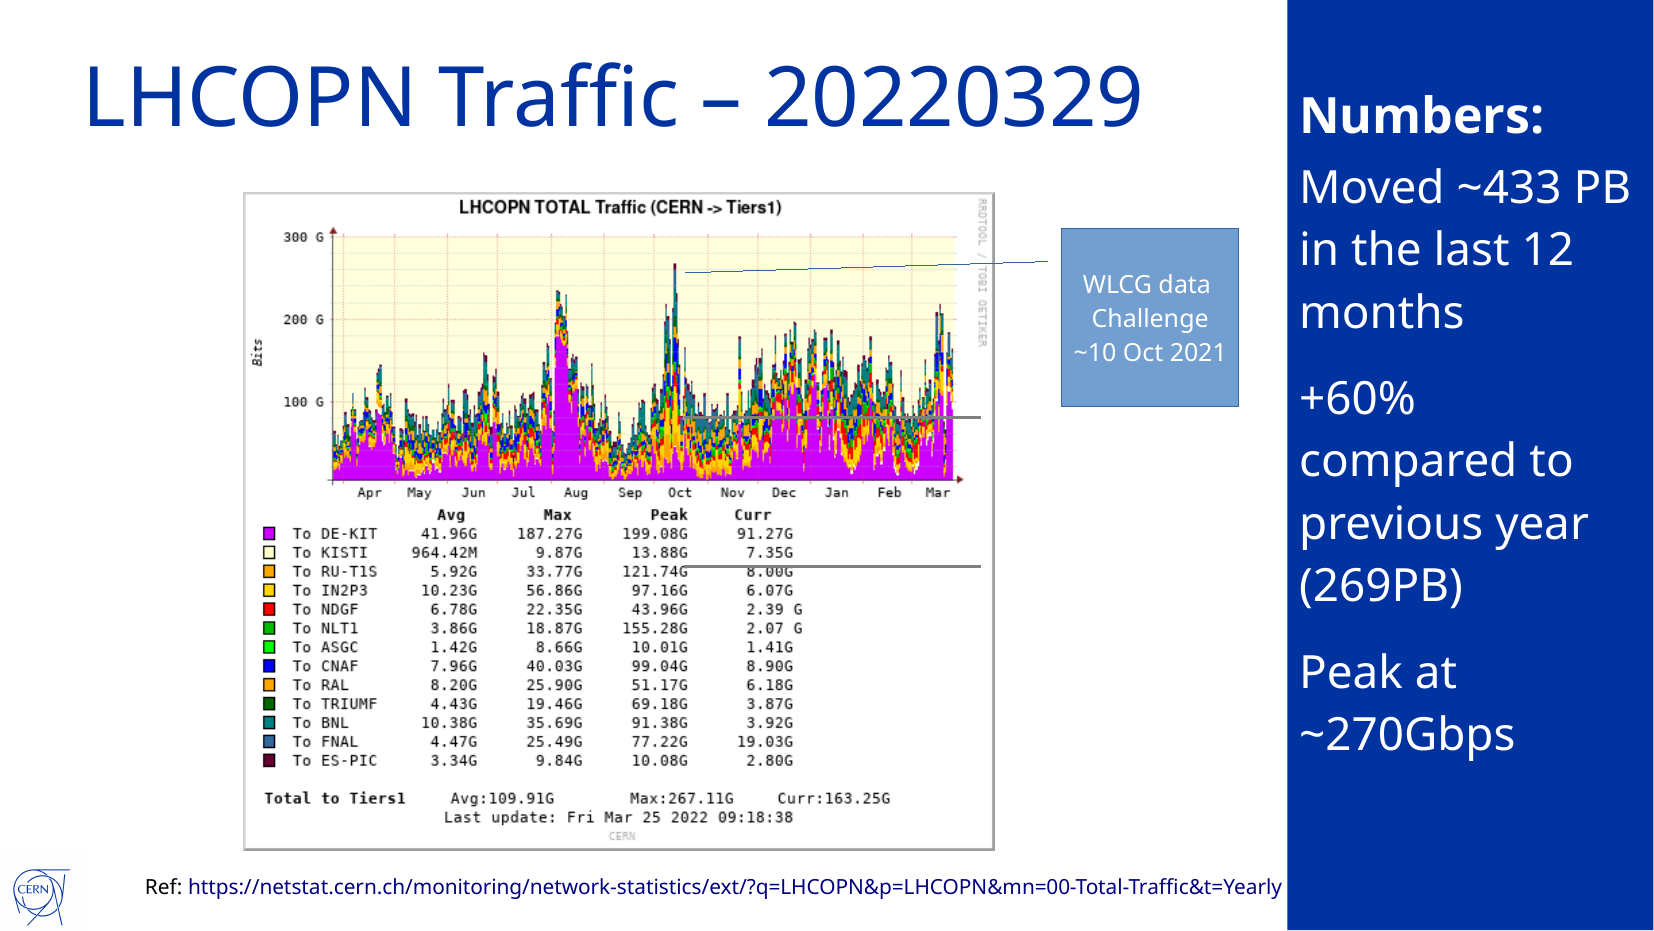

Numbers:
Moved ~433 PB in the last 12 months
+60% compared to previous year (269PB)
Peak at ~270Gbps
# LHCOPN Traffic – 20220329
WLCG data
Challenge
~10 Oct 2021
Ref: https://netstat.cern.ch/monitoring/network-statistics/ext/?q=LHCOPN&p=LHCOPN&mn=00-Total-Traffic&t=Yearly